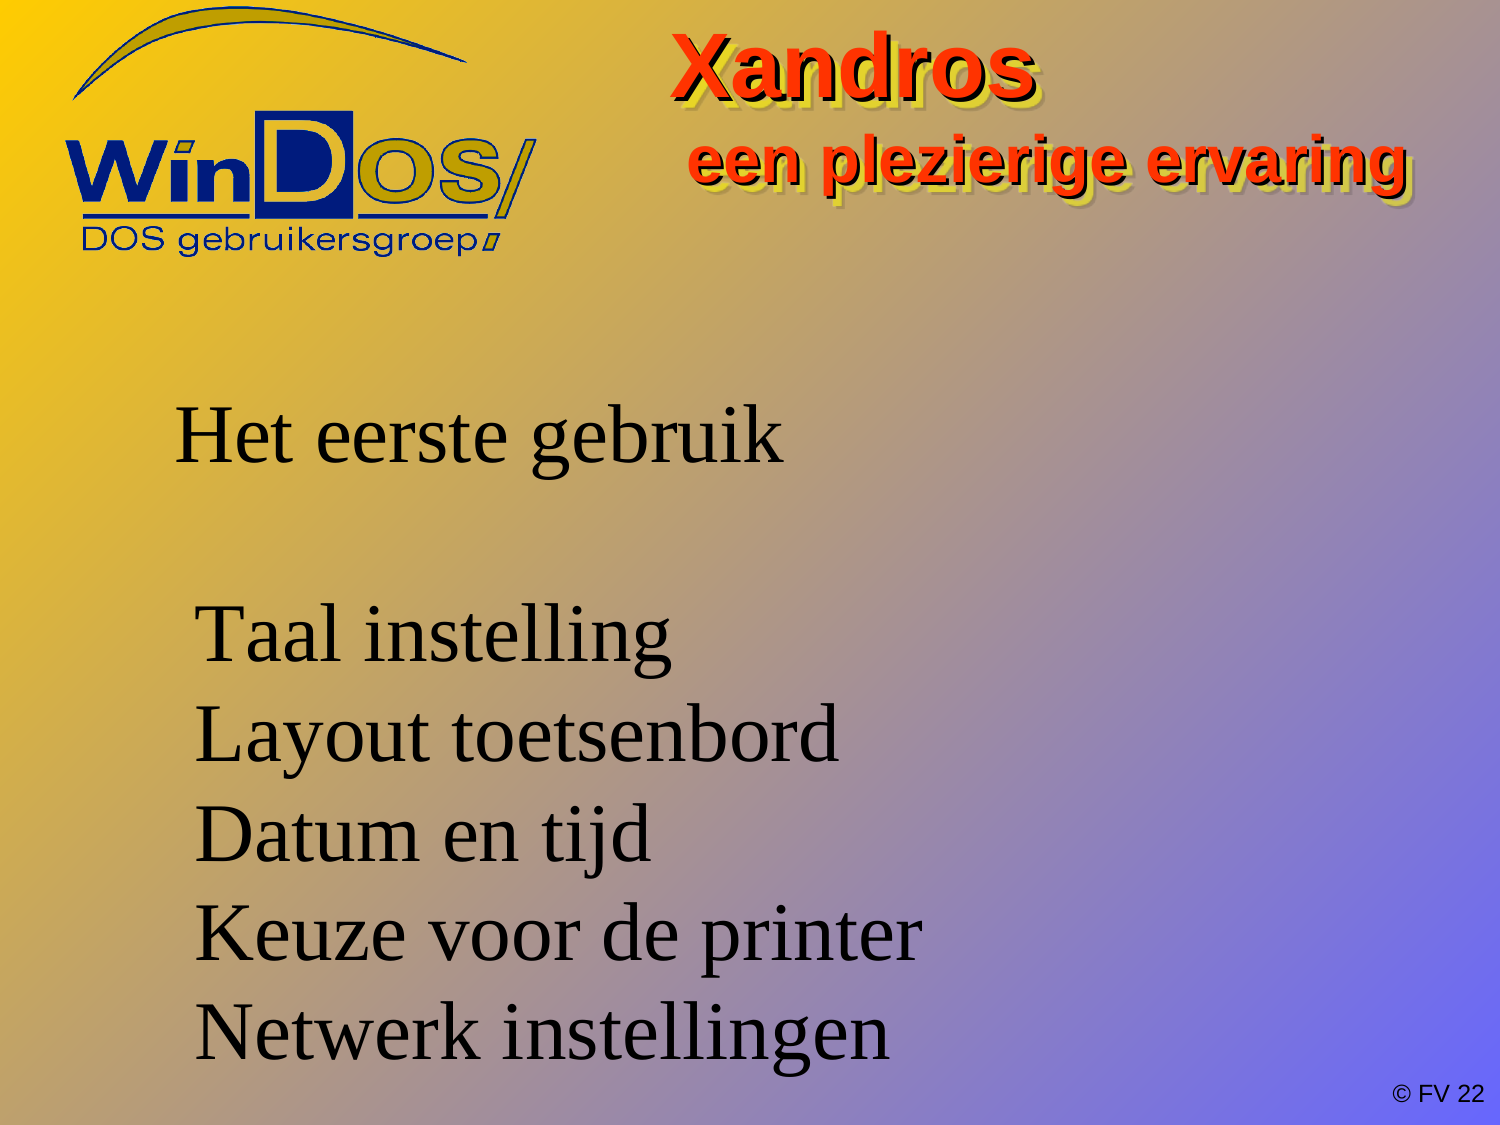

Xandros een plezierige ervaring
Het eerste gebruik
 Taal instelling
 Layout toetsenbord
 Datum en tijd
 Keuze voor de printer
 Netwerk instellingen
© FV